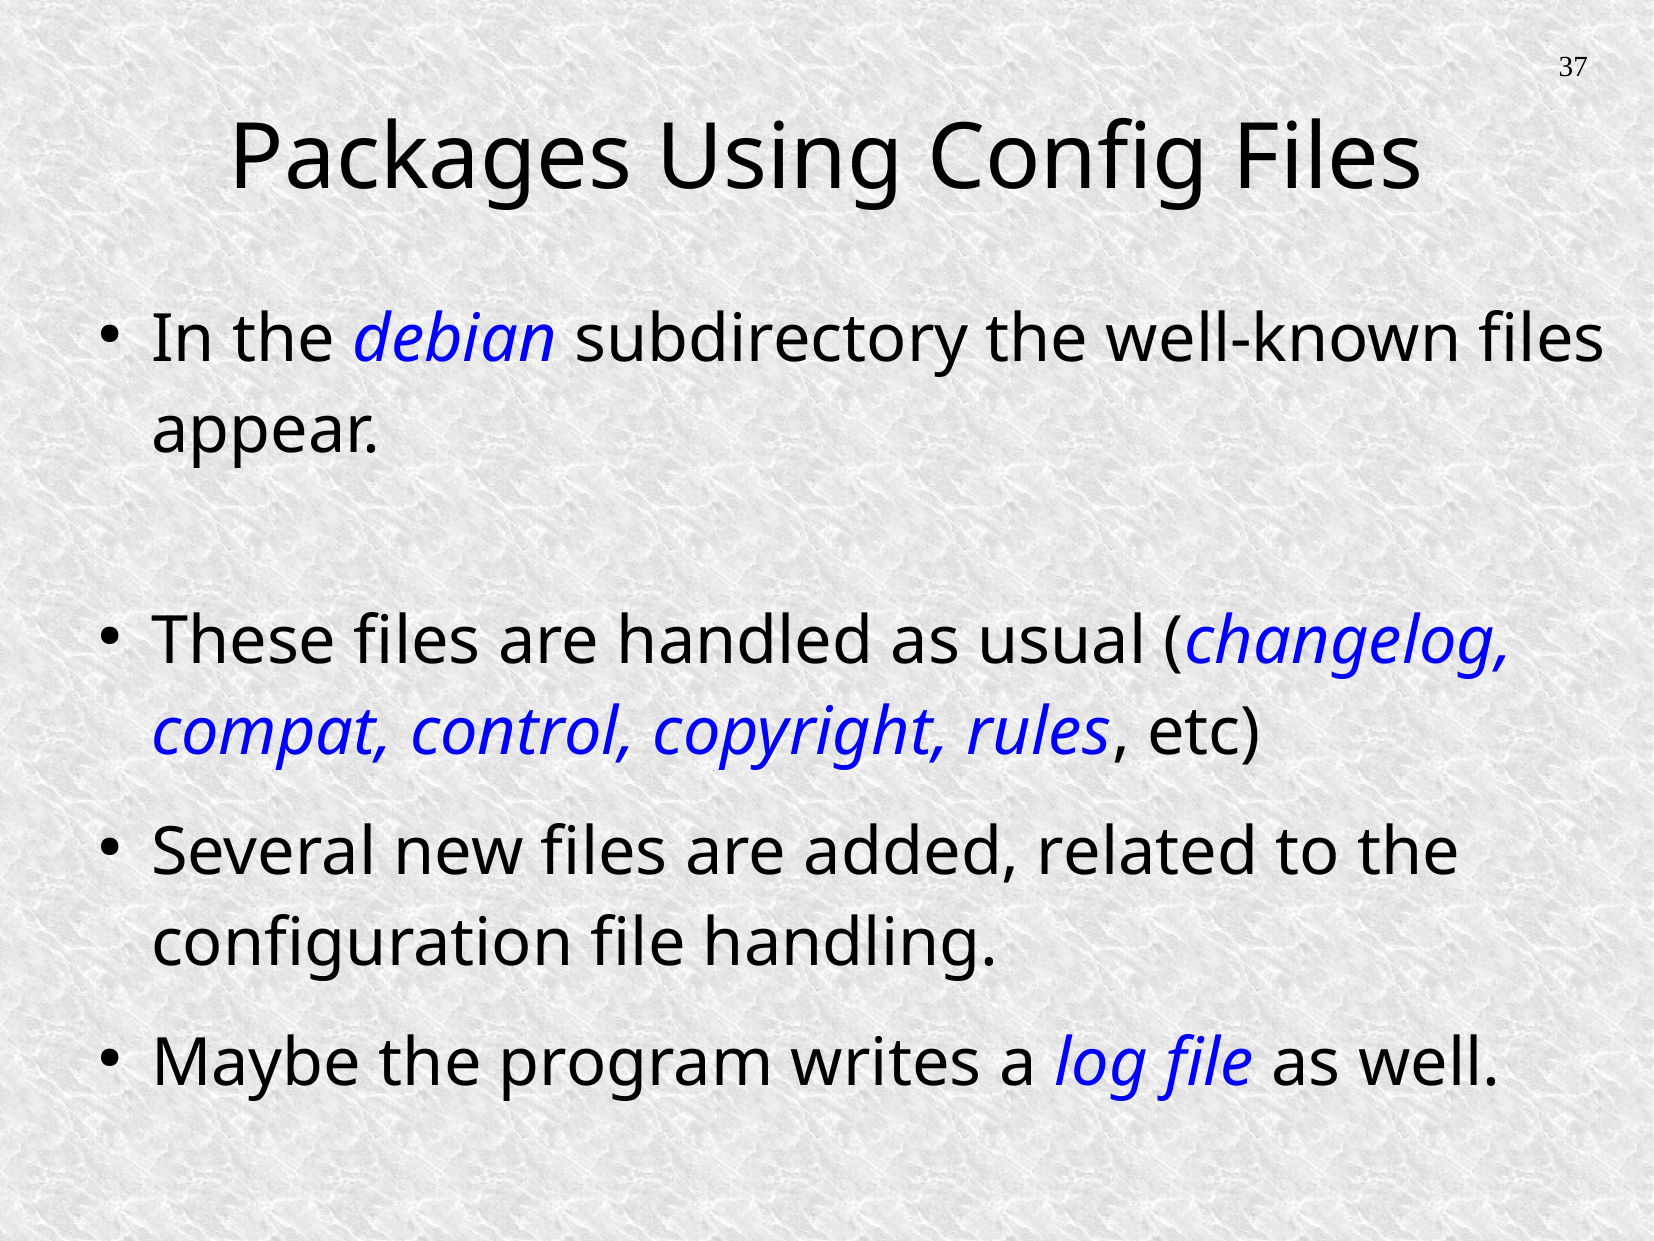

37
# Packages Using Config Files
In the debian subdirectory the well-known files appear.
These files are handled as usual (changelog, compat, control, copyright, rules, etc)
Several new files are added, related to the configuration file handling.
Maybe the program writes a log file as well.